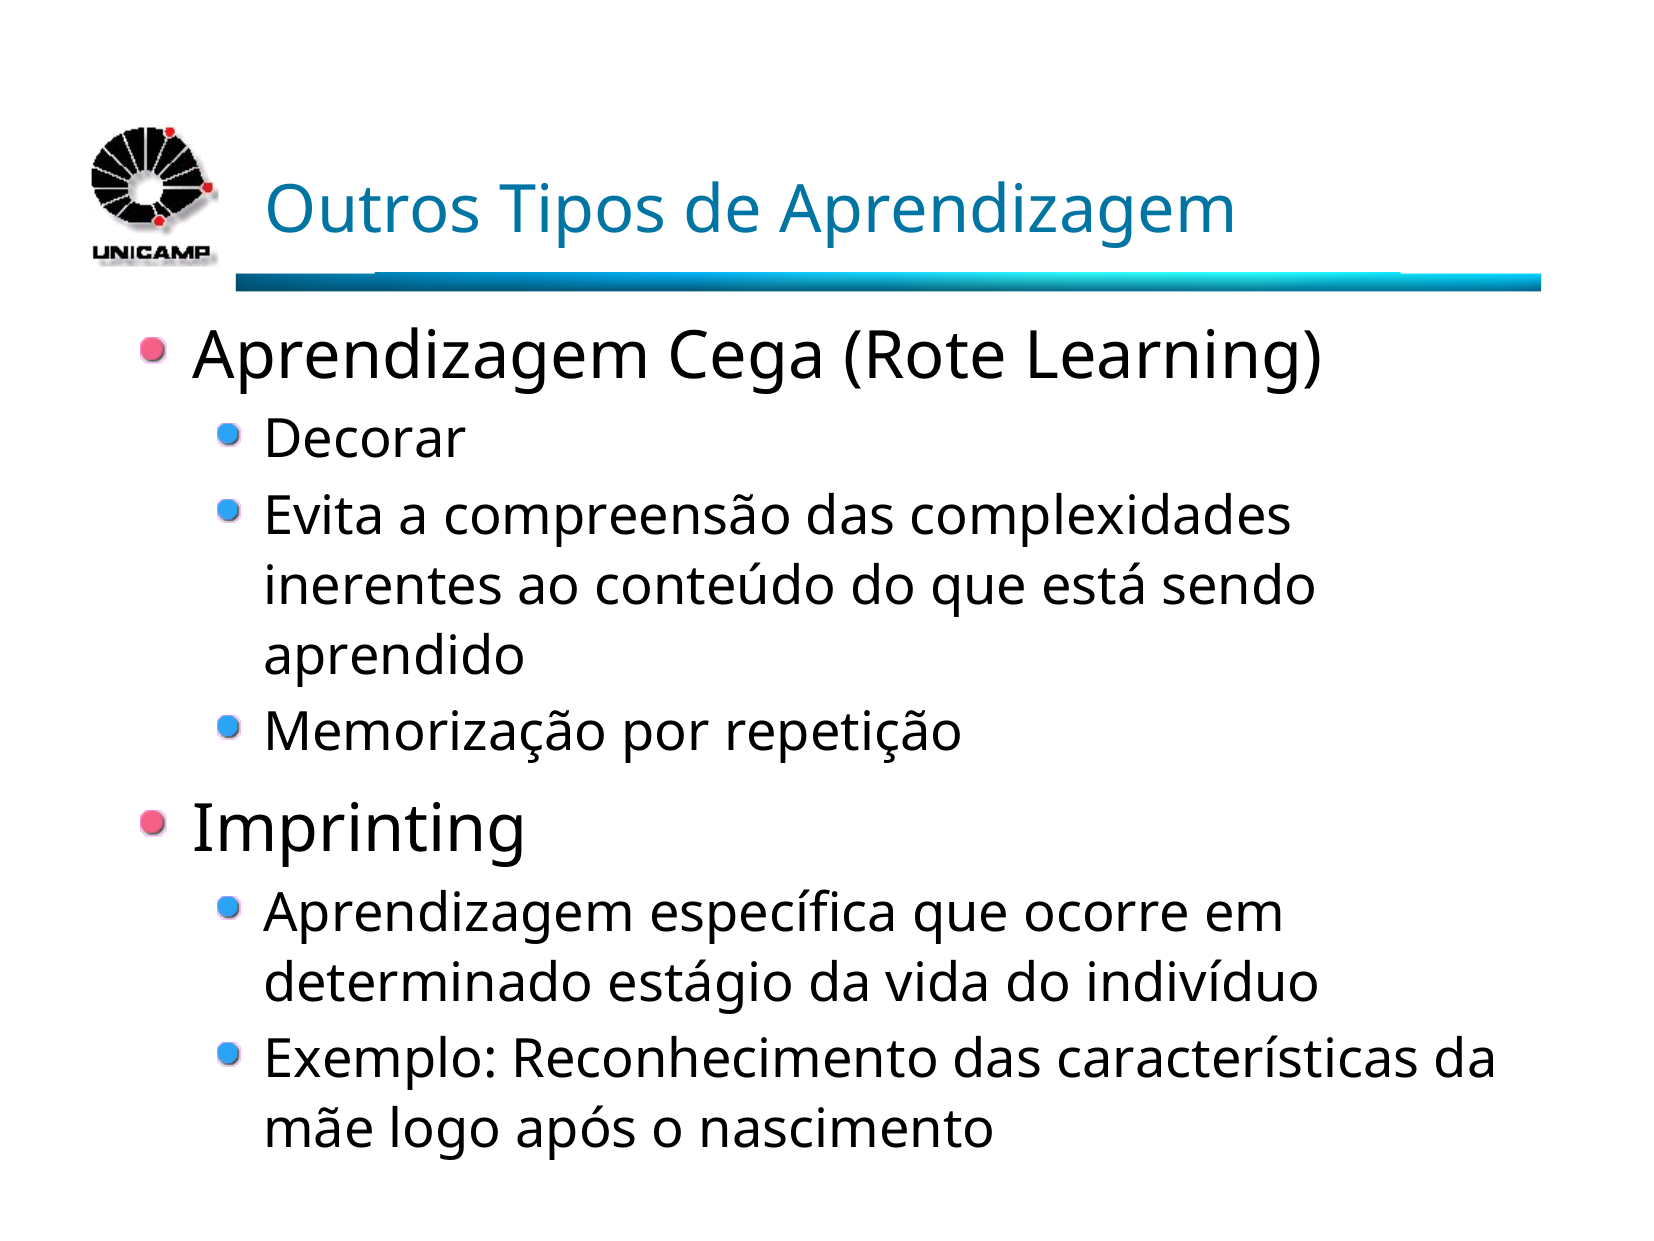

# Outros Tipos de Aprendizagem
Aprendizagem Cega (Rote Learning)
Decorar
Evita a compreensão das complexidades inerentes ao conteúdo do que está sendo aprendido
Memorização por repetição
Imprinting
Aprendizagem específica que ocorre em determinado estágio da vida do indivíduo
Exemplo: Reconhecimento das características da mãe logo após o nascimento